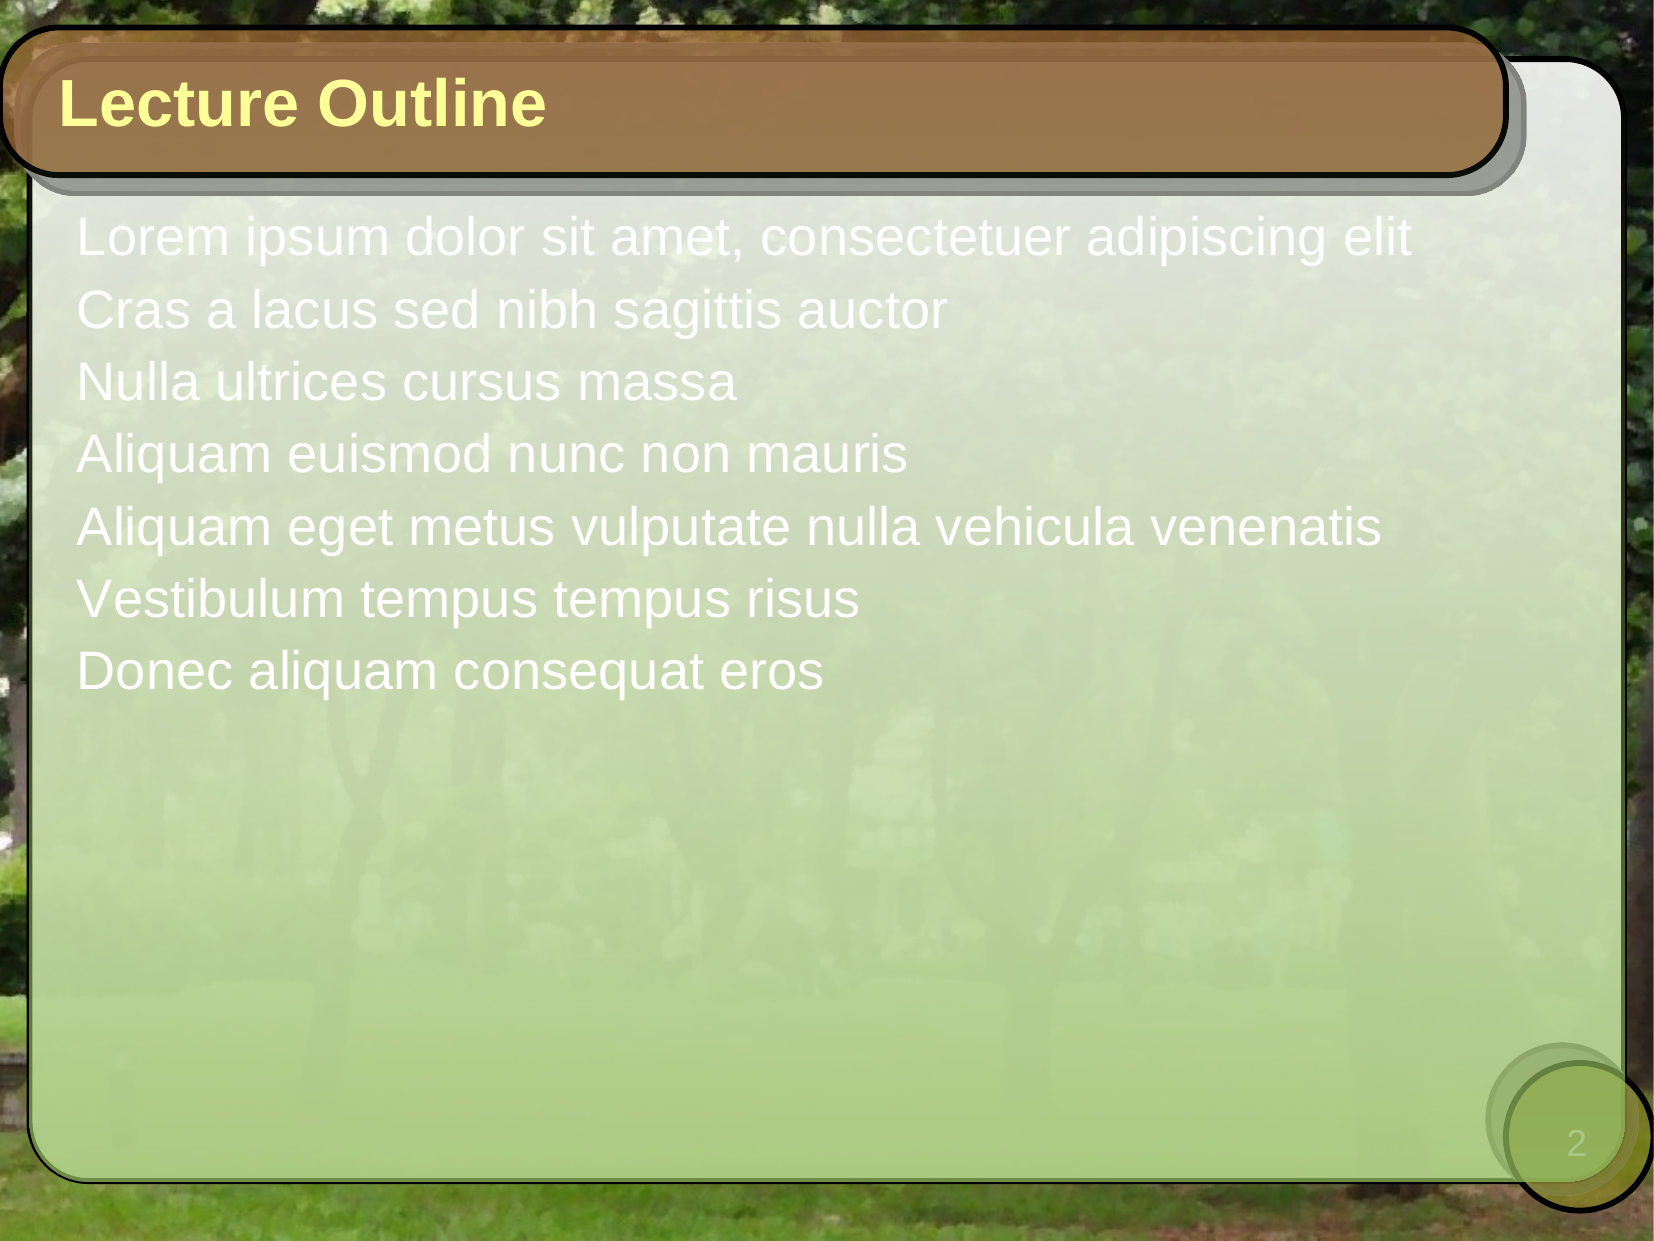

# Lecture Outline
Lorem ipsum dolor sit amet, consectetuer adipiscing elit
Cras a lacus sed nibh sagittis auctor
Nulla ultrices cursus massa
Aliquam euismod nunc non mauris
Aliquam eget metus vulputate nulla vehicula venenatis
Vestibulum tempus tempus risus
Donec aliquam consequat eros
2